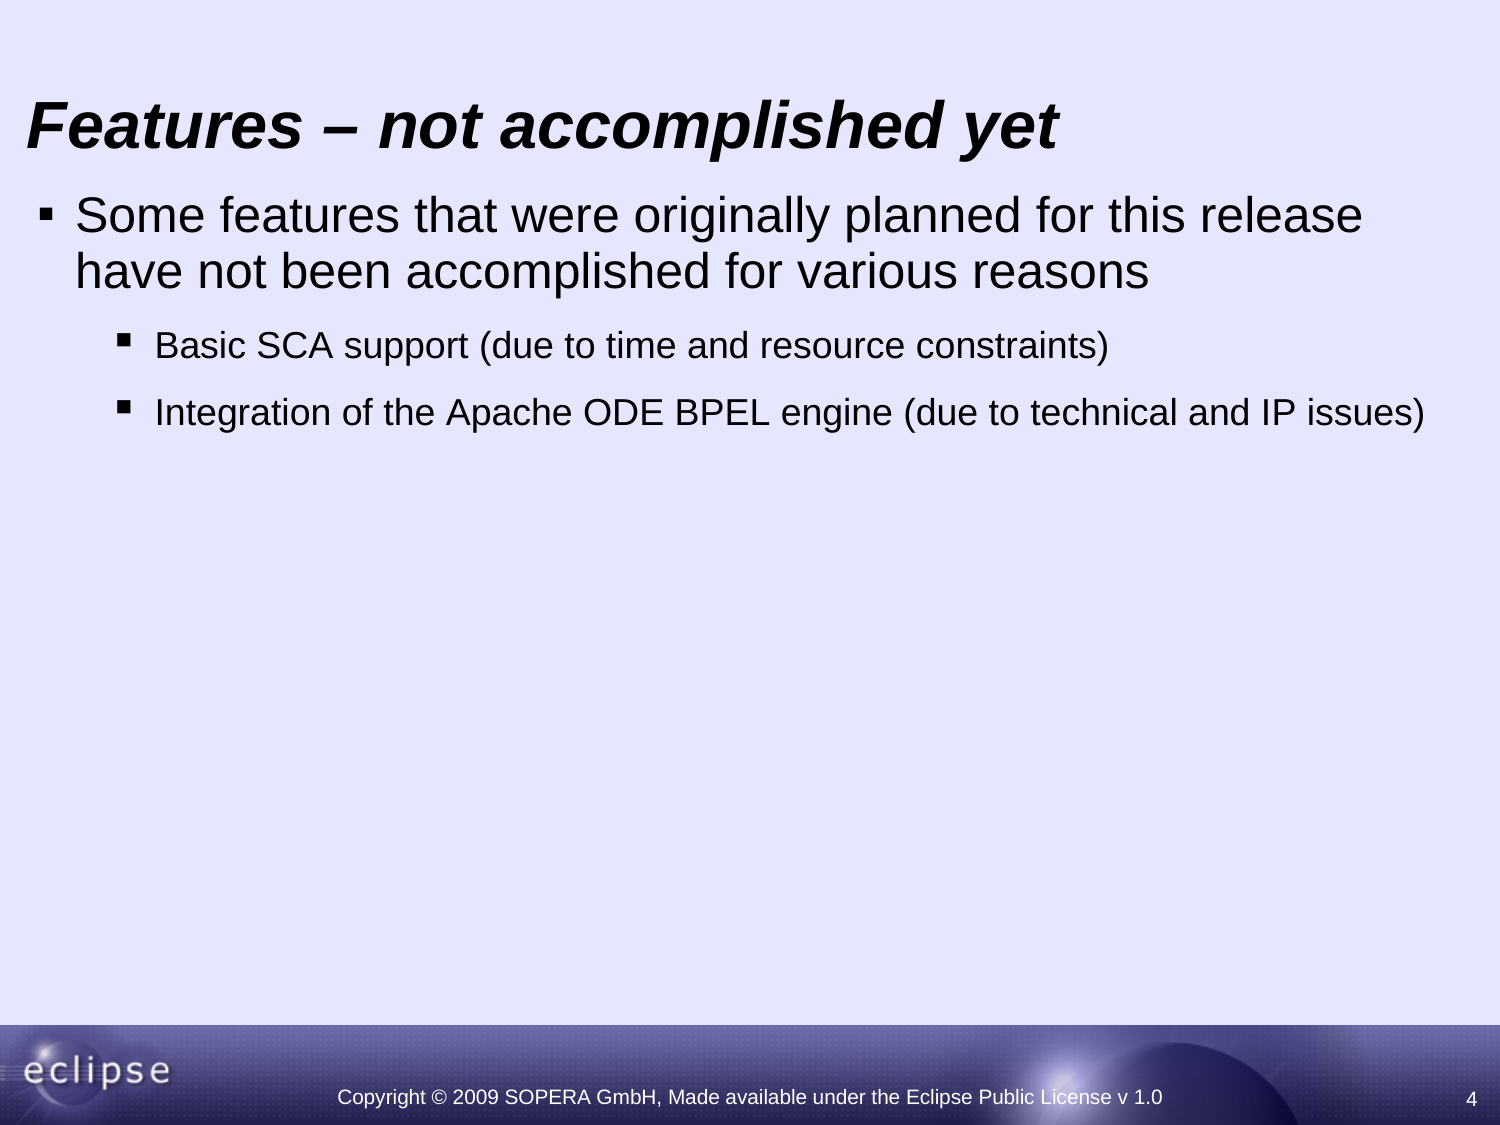

# Features – not accomplished yet
Some features that were originally planned for this release have not been accomplished for various reasons
Basic SCA support (due to time and resource constraints)
Integration of the Apache ODE BPEL engine (due to technical and IP issues)